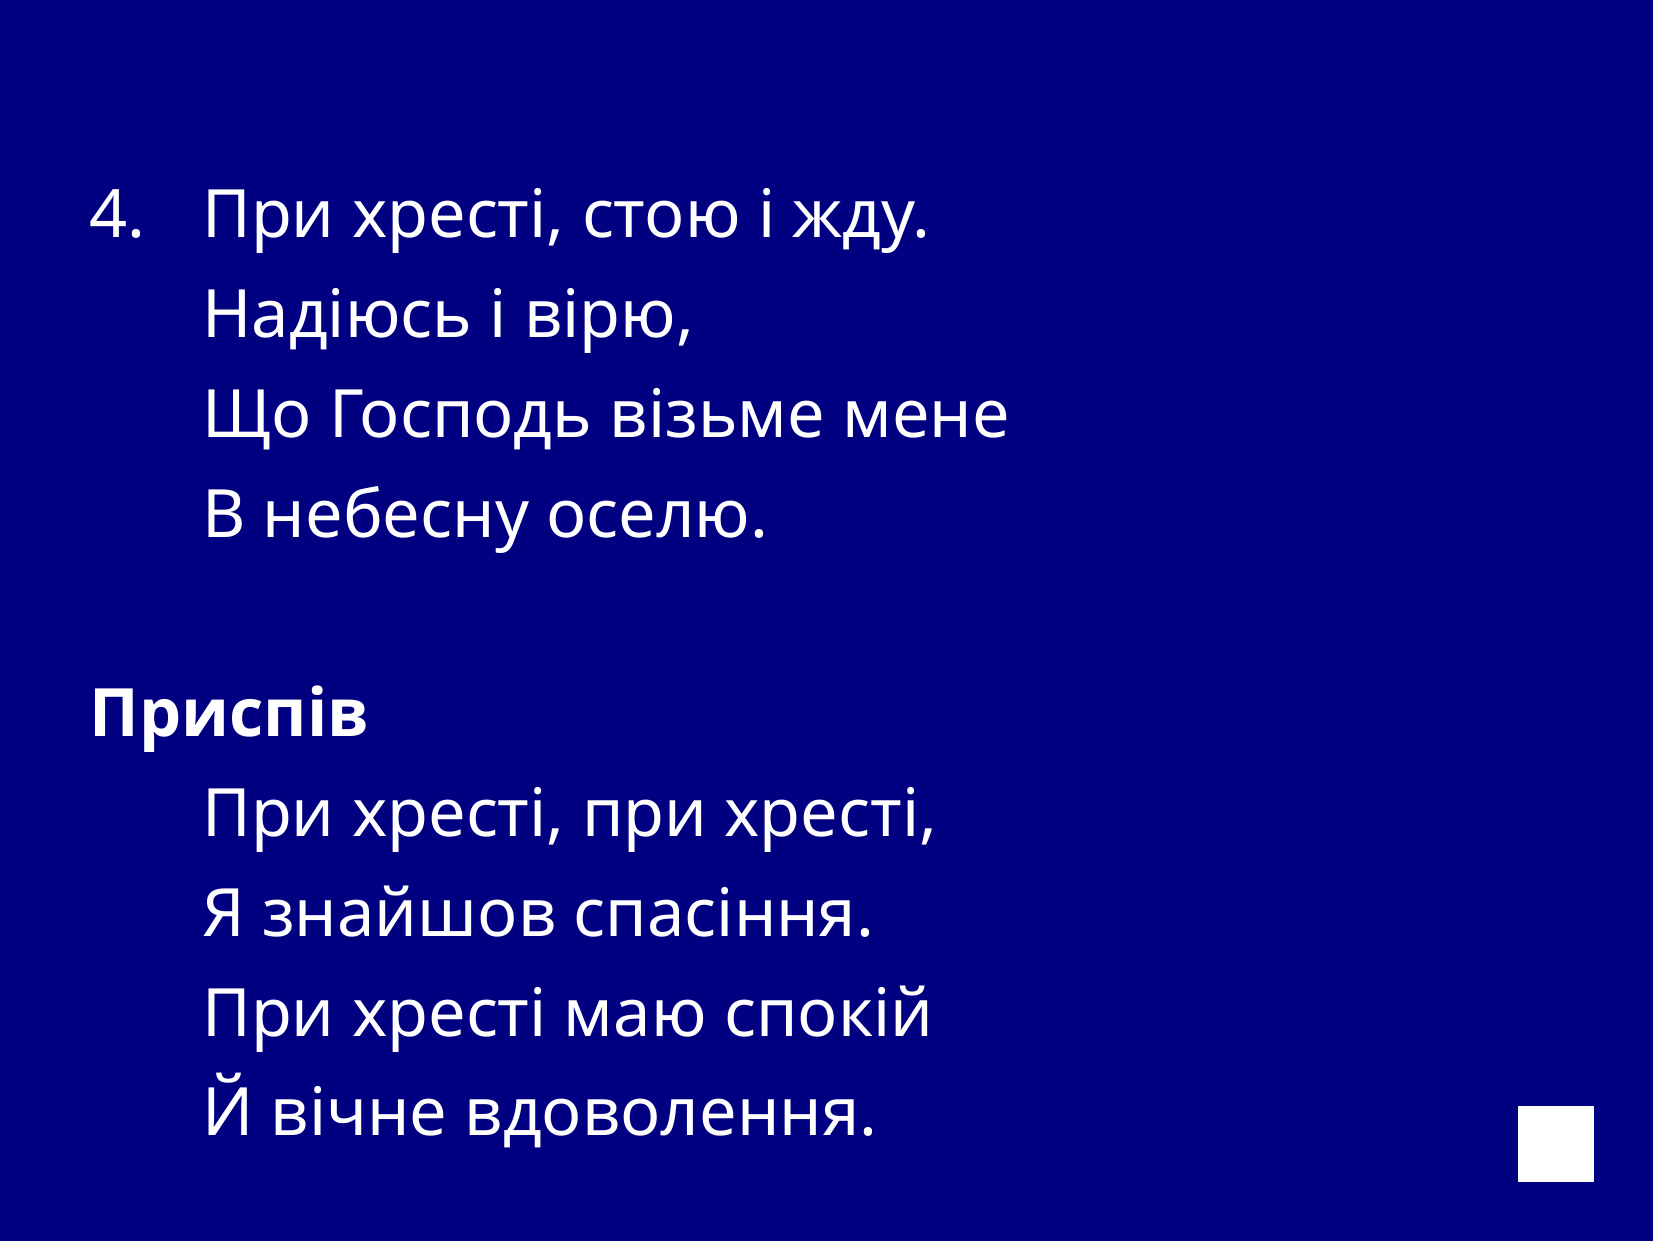

4.	При хресті, стою і жду.
	Надіюсь і вірю,
	Що Господь візьме мене
	В небесну оселю.
Приспів
	При хресті, при хресті,
	Я знайшов спасіння.
	При хресті маю спокій
	Й вічне вдоволення.